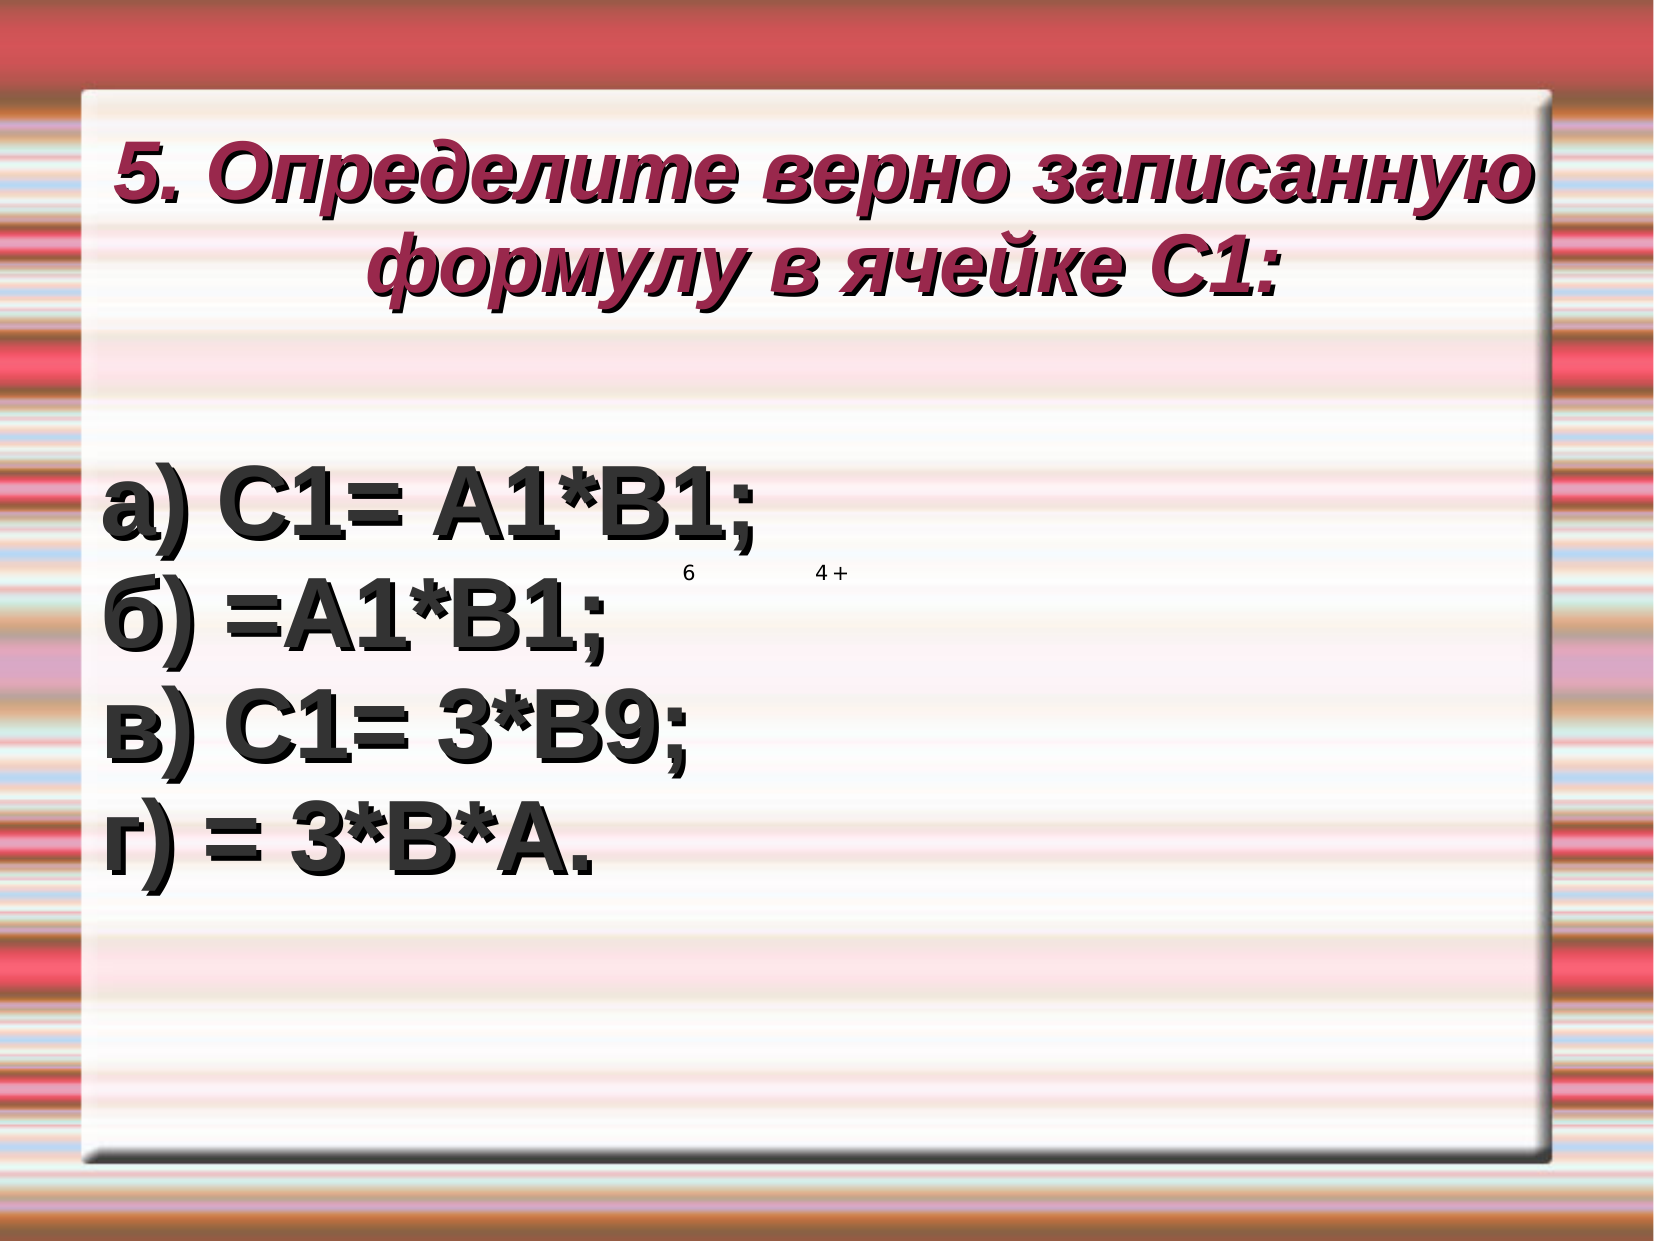

# 5. Определите верно записанную формулу в ячейке C1:
а) C1= A1*B1;
б) =A1*B1;
в) C1= 3*B9;
г) = 3*B*A.